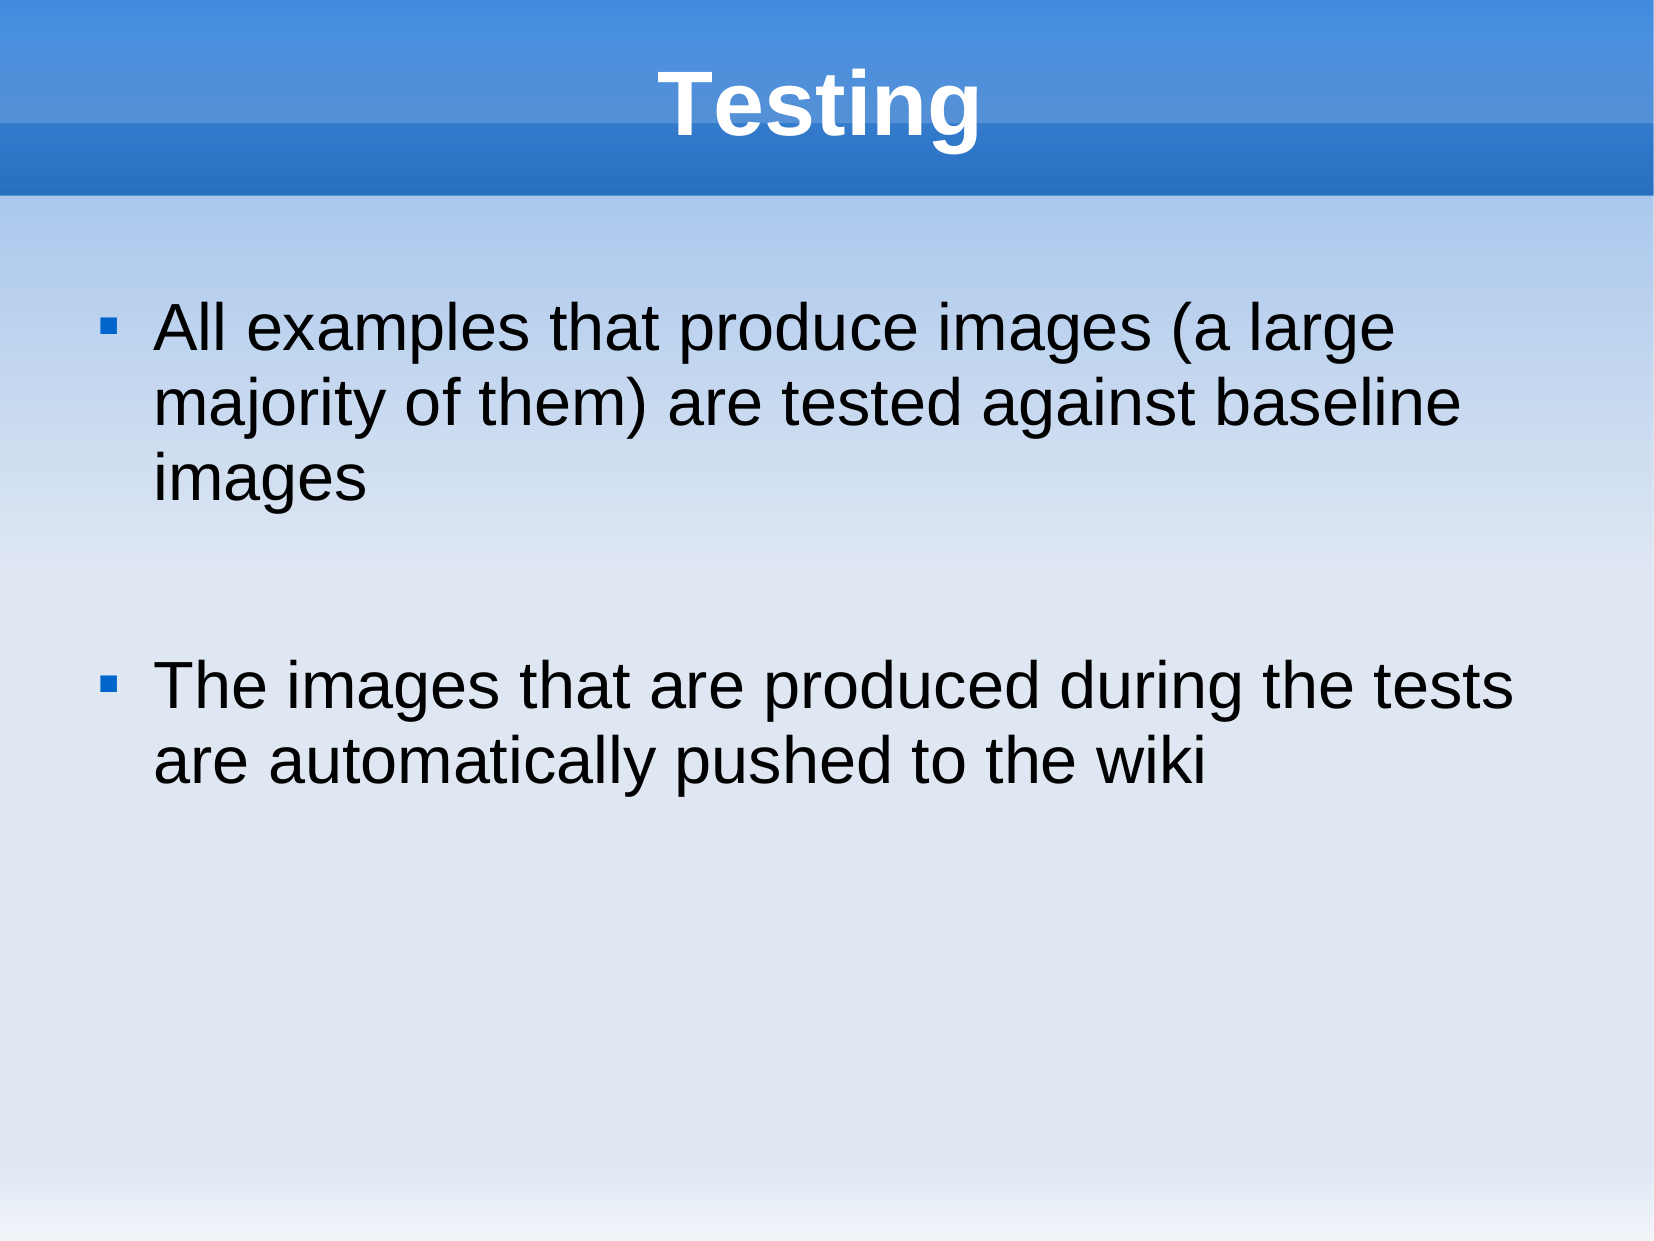

# Testing
All examples that produce images (a large majority of them) are tested against baseline images
The images that are produced during the tests are automatically pushed to the wiki